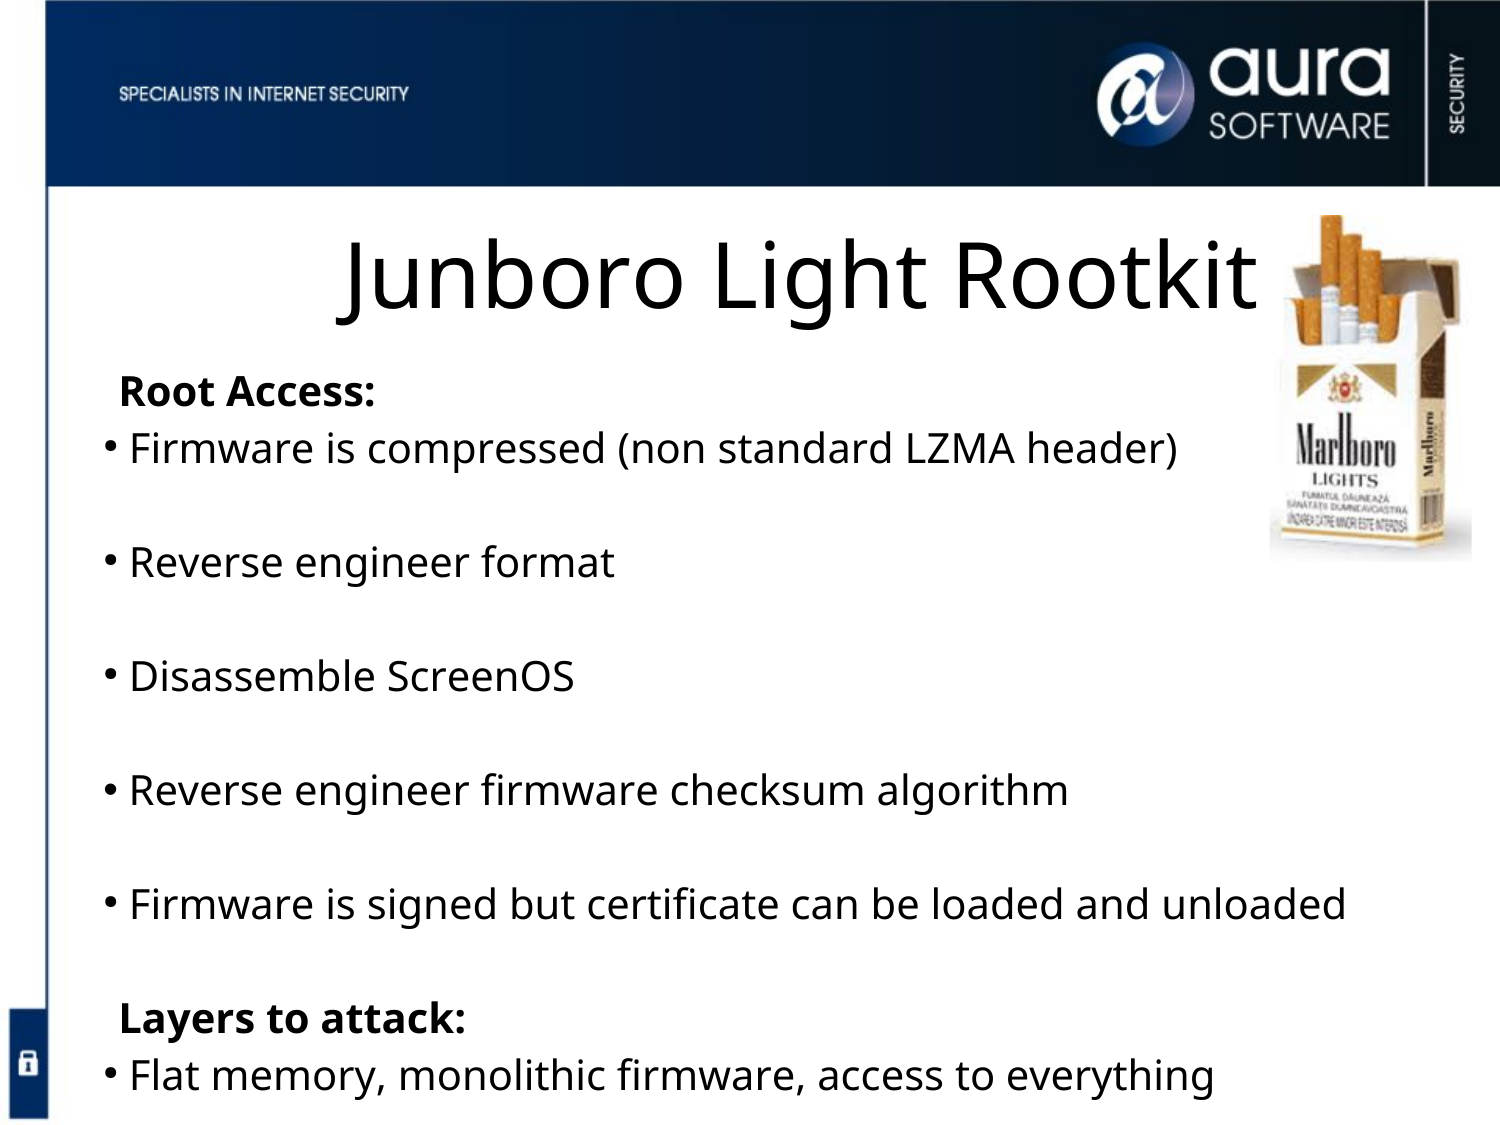

# Junboro Light Rootkit
Root Access:
 Firmware is compressed (non standard LZMA header)
 Reverse engineer format
 Disassemble ScreenOS
 Reverse engineer firmware checksum algorithm
 Firmware is signed but certificate can be loaded and unloaded
Layers to attack:
 Flat memory, monolithic firmware, access to everything
 Hand code PowerPC ASM into firmware